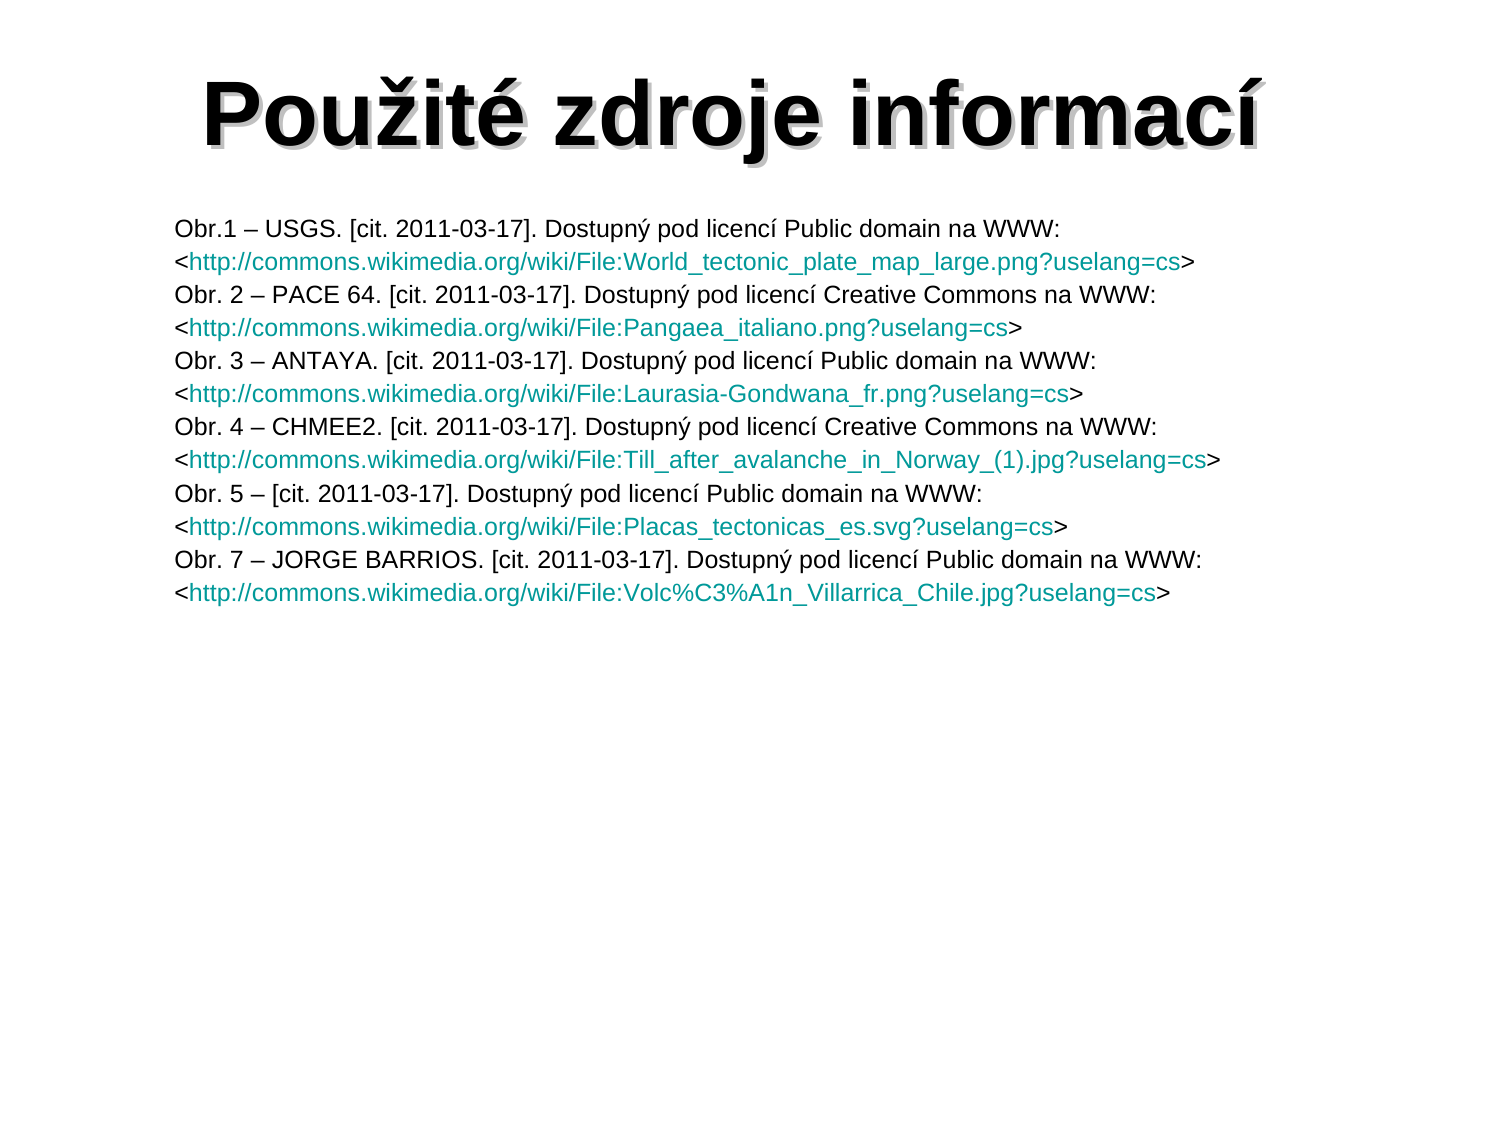

# Použité zdroje informací
Obr.1 – USGS. [cit. 2011-03-17]. Dostupný pod licencí Public domain na WWW:
<http://commons.wikimedia.org/wiki/File:World_tectonic_plate_map_large.png?uselang=cs>
Obr. 2 – PACE 64. [cit. 2011-03-17]. Dostupný pod licencí Creative Commons na WWW:
<http://commons.wikimedia.org/wiki/File:Pangaea_italiano.png?uselang=cs>
Obr. 3 – ANTAYA. [cit. 2011-03-17]. Dostupný pod licencí Public domain na WWW:
<http://commons.wikimedia.org/wiki/File:Laurasia-Gondwana_fr.png?uselang=cs>
Obr. 4 – CHMEE2. [cit. 2011-03-17]. Dostupný pod licencí Creative Commons na WWW:
<http://commons.wikimedia.org/wiki/File:Till_after_avalanche_in_Norway_(1).jpg?uselang=cs>
Obr. 5 – [cit. 2011-03-17]. Dostupný pod licencí Public domain na WWW:
<http://commons.wikimedia.org/wiki/File:Placas_tectonicas_es.svg?uselang=cs>
Obr. 7 – JORGE BARRIOS. [cit. 2011-03-17]. Dostupný pod licencí Public domain na WWW:
<http://commons.wikimedia.org/wiki/File:Volc%C3%A1n_Villarrica_Chile.jpg?uselang=cs>